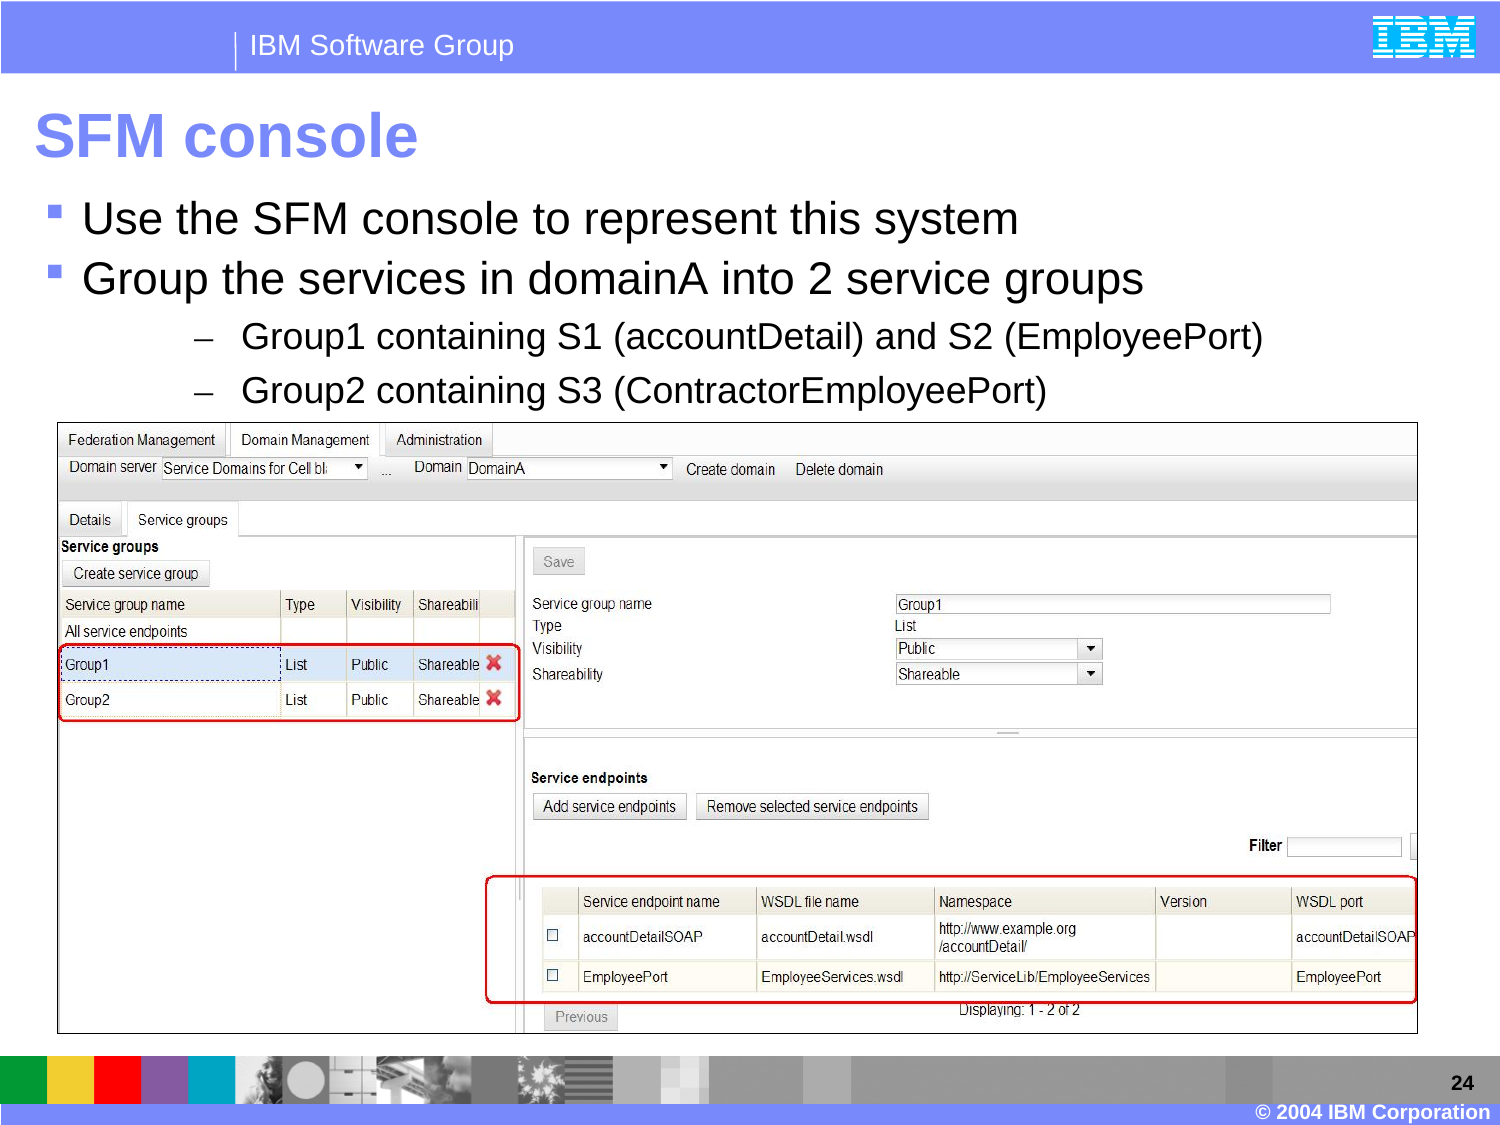

# SFM console
Use the SFM console to represent this system
Group the services in domainA into 2 service groups
Group1 containing S1 (accountDetail) and S2 (EmployeePort)
Group2 containing S3 (ContractorEmployeePort)
24